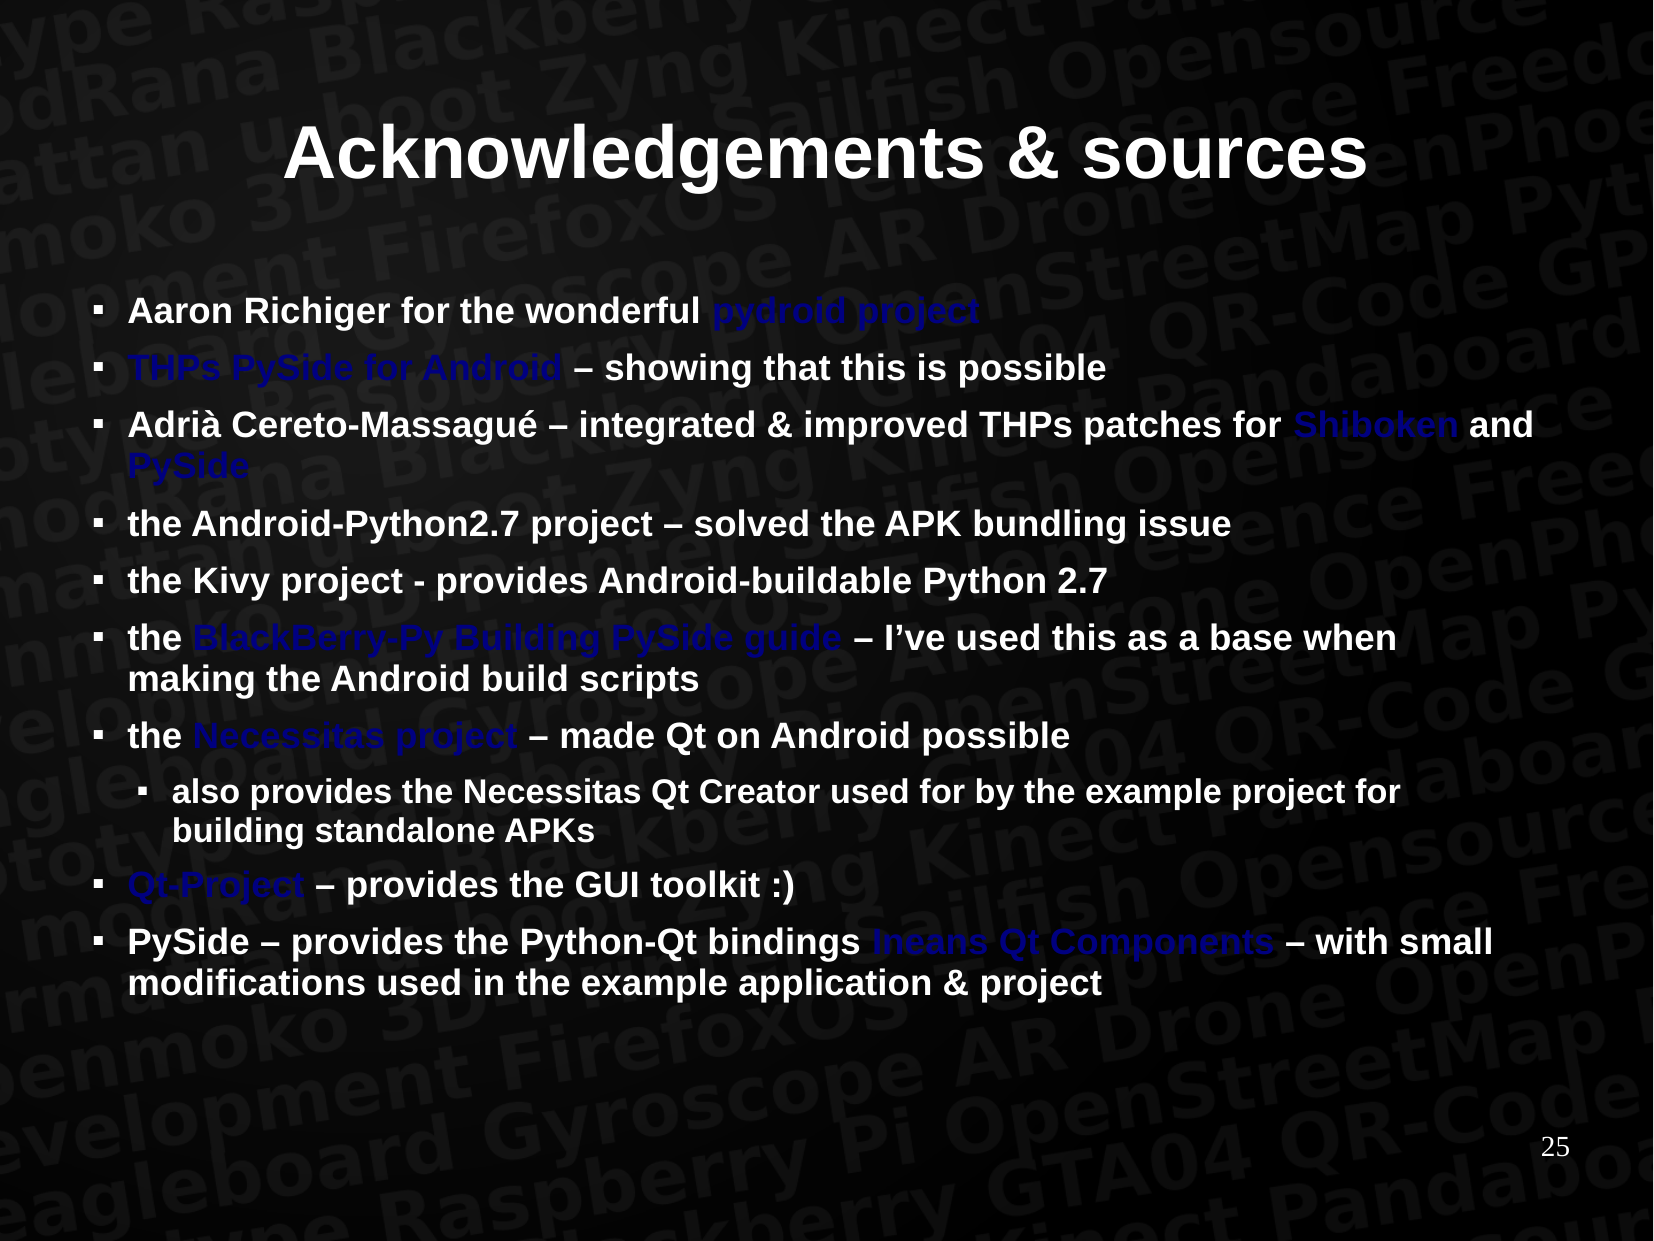

# Acknowledgements & sources
Aaron Richiger for the wonderful pydroid project
THPs PySide for Android – showing that this is possible
Adrià Cereto-Massagué – integrated & improved THPs patches for Shiboken and PySide
the Android-Python2.7 project – solved the APK bundling issue
the Kivy project - provides Android-buildable Python 2.7
the BlackBerry-Py Building PySide guide – I’ve used this as a base when making the Android build scripts
the Necessitas project – made Qt on Android possible
also provides the Necessitas Qt Creator used for by the example project for building standalone APKs
Qt-Project – provides the GUI toolkit :)
PySide – provides the Python-Qt bindings Ineans Qt Components – with small modifications used in the example application & project
25